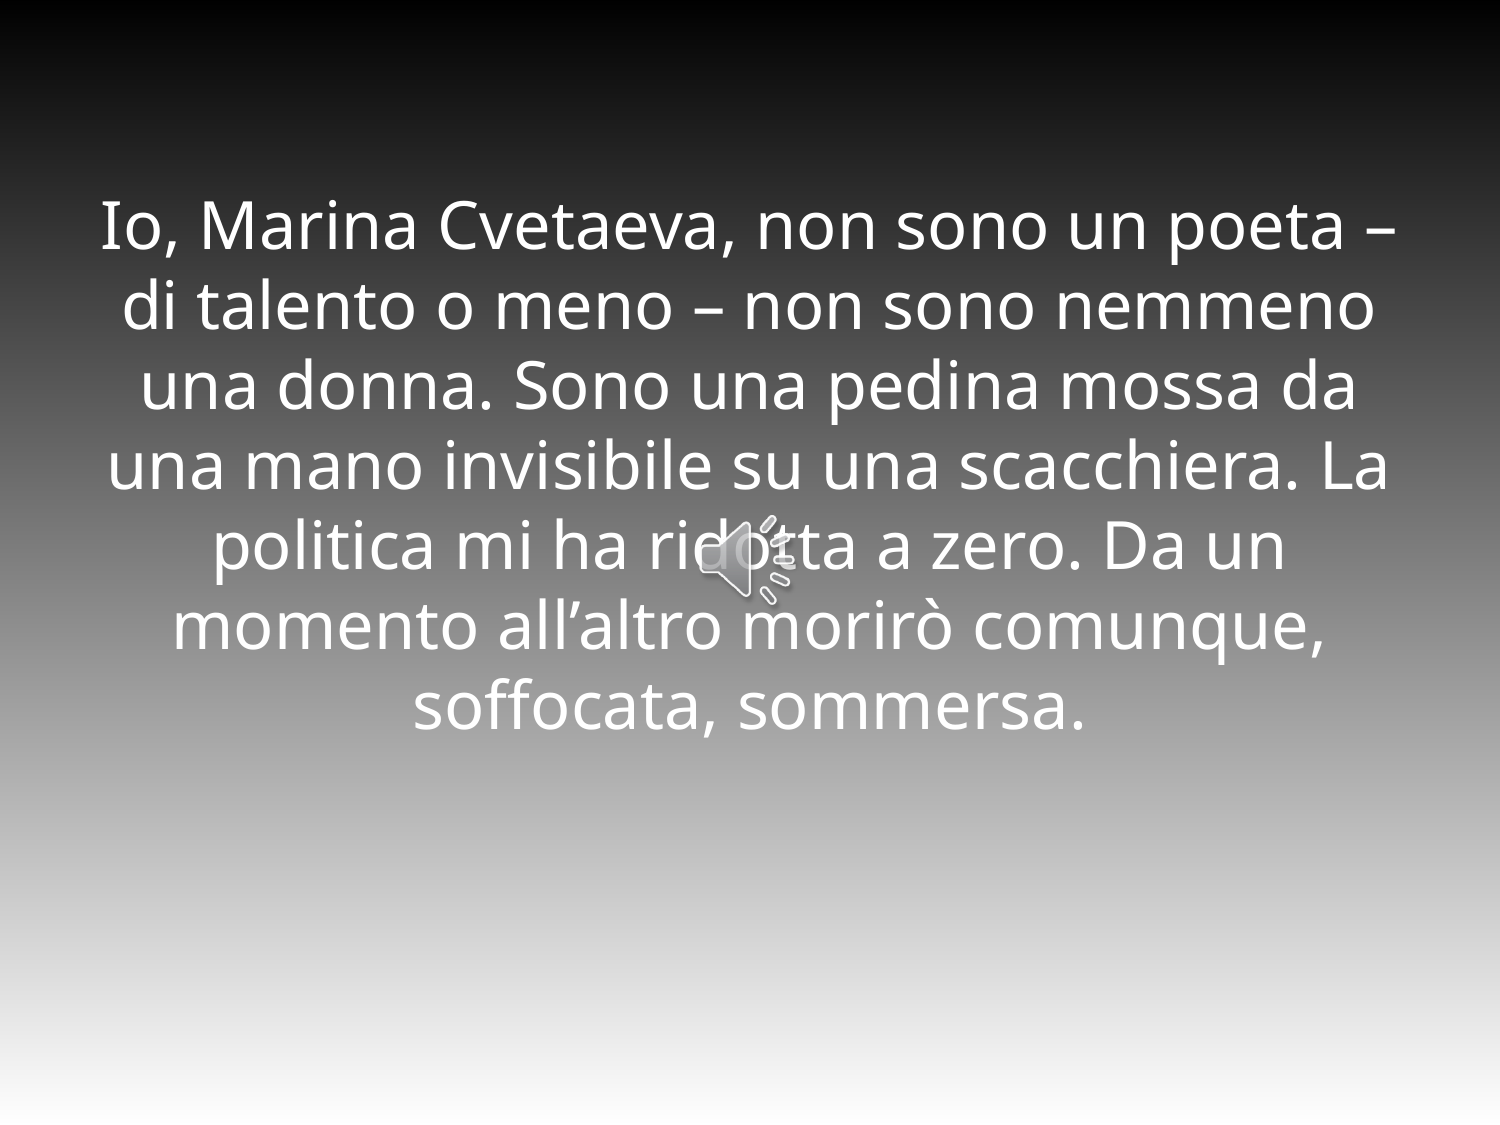

# Io, Marina Cvetaeva, non sono un poeta – di talento o meno – non sono nemmeno una donna. Sono una pedina mossa da una mano invisibile su una scacchiera. La politica mi ha ridotta a zero. Da un momento all’altro morirò comunque, soffocata, sommersa.